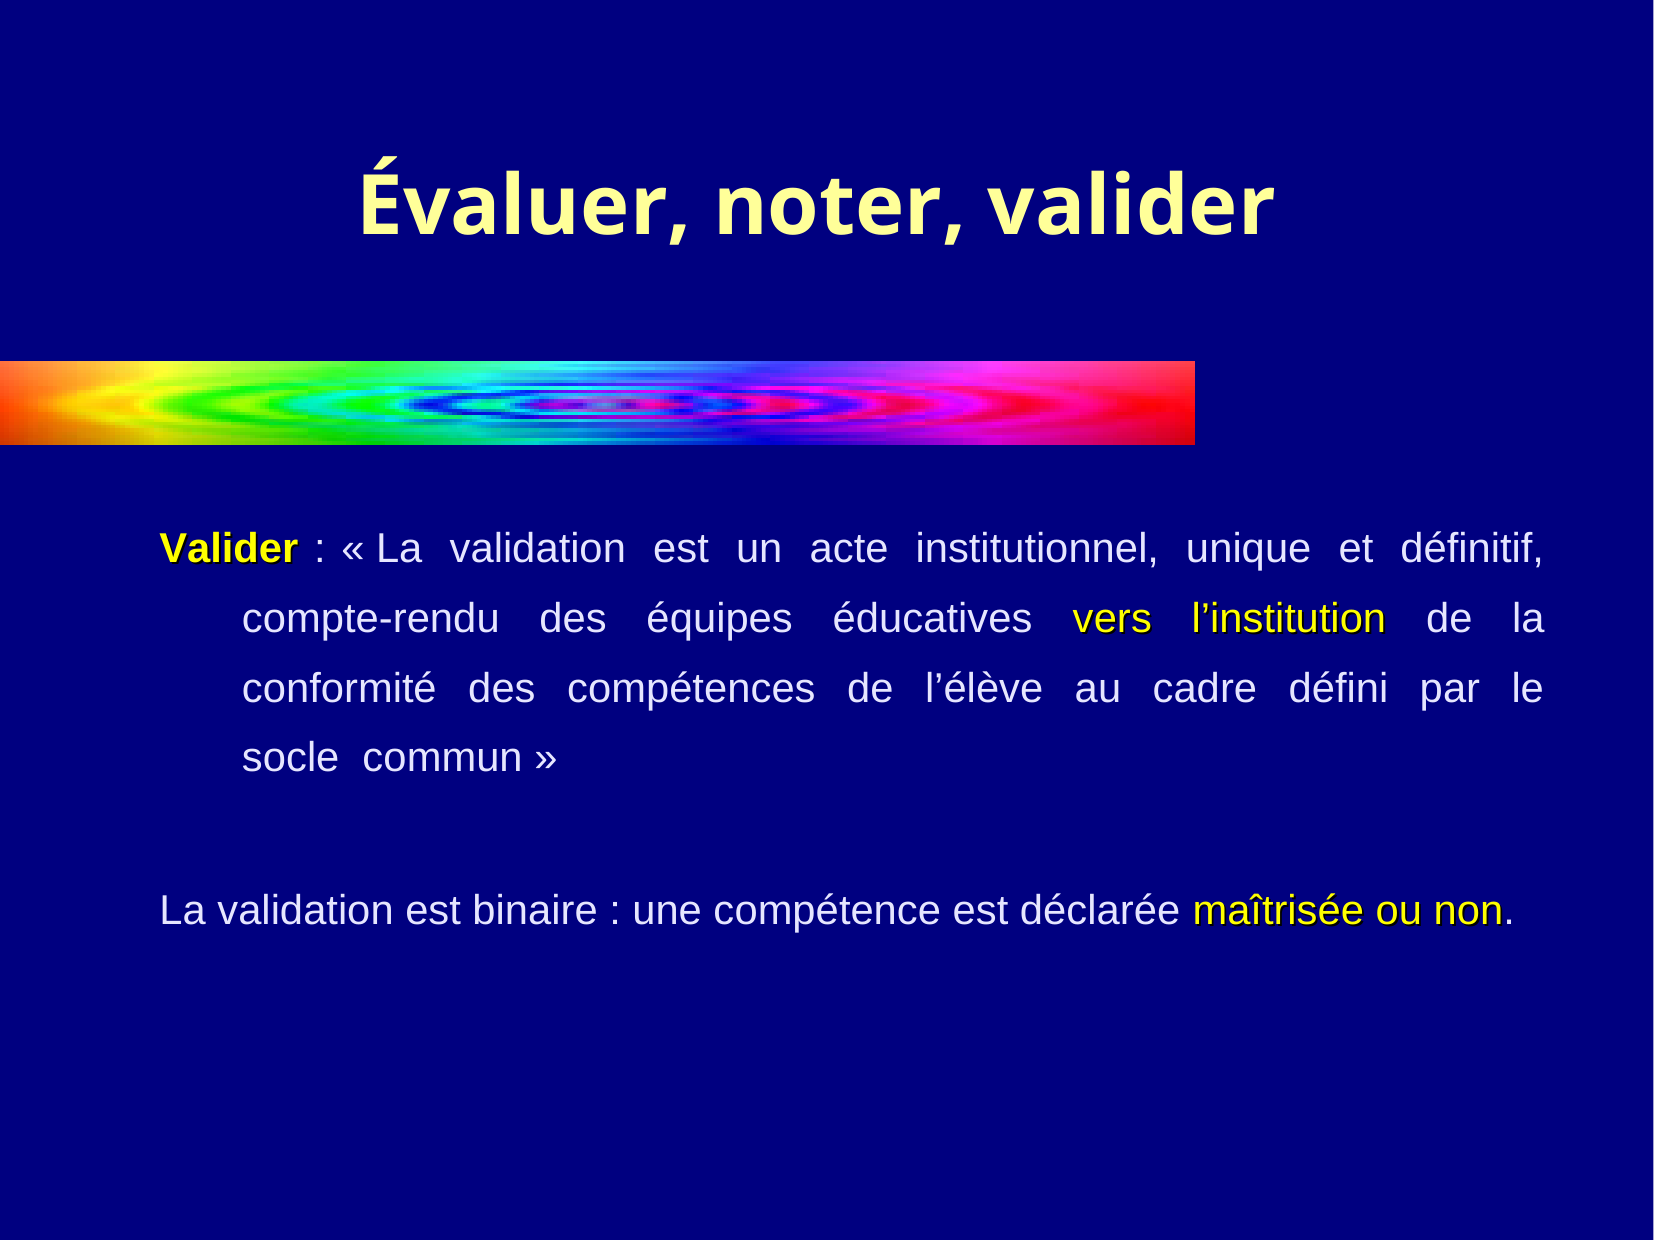

# Évaluer, noter, valider
Valider : « La  validation  est  un  acte  institutionnel,  unique  et  définitif,  compte-rendu  des  équipes  éducatives  vers  l’institution  de  la  conformité  des  compétences  de  l’élève  au  cadre  défini  par  le  socle  commun »
La validation est binaire : une compétence est déclarée maîtrisée ou non.